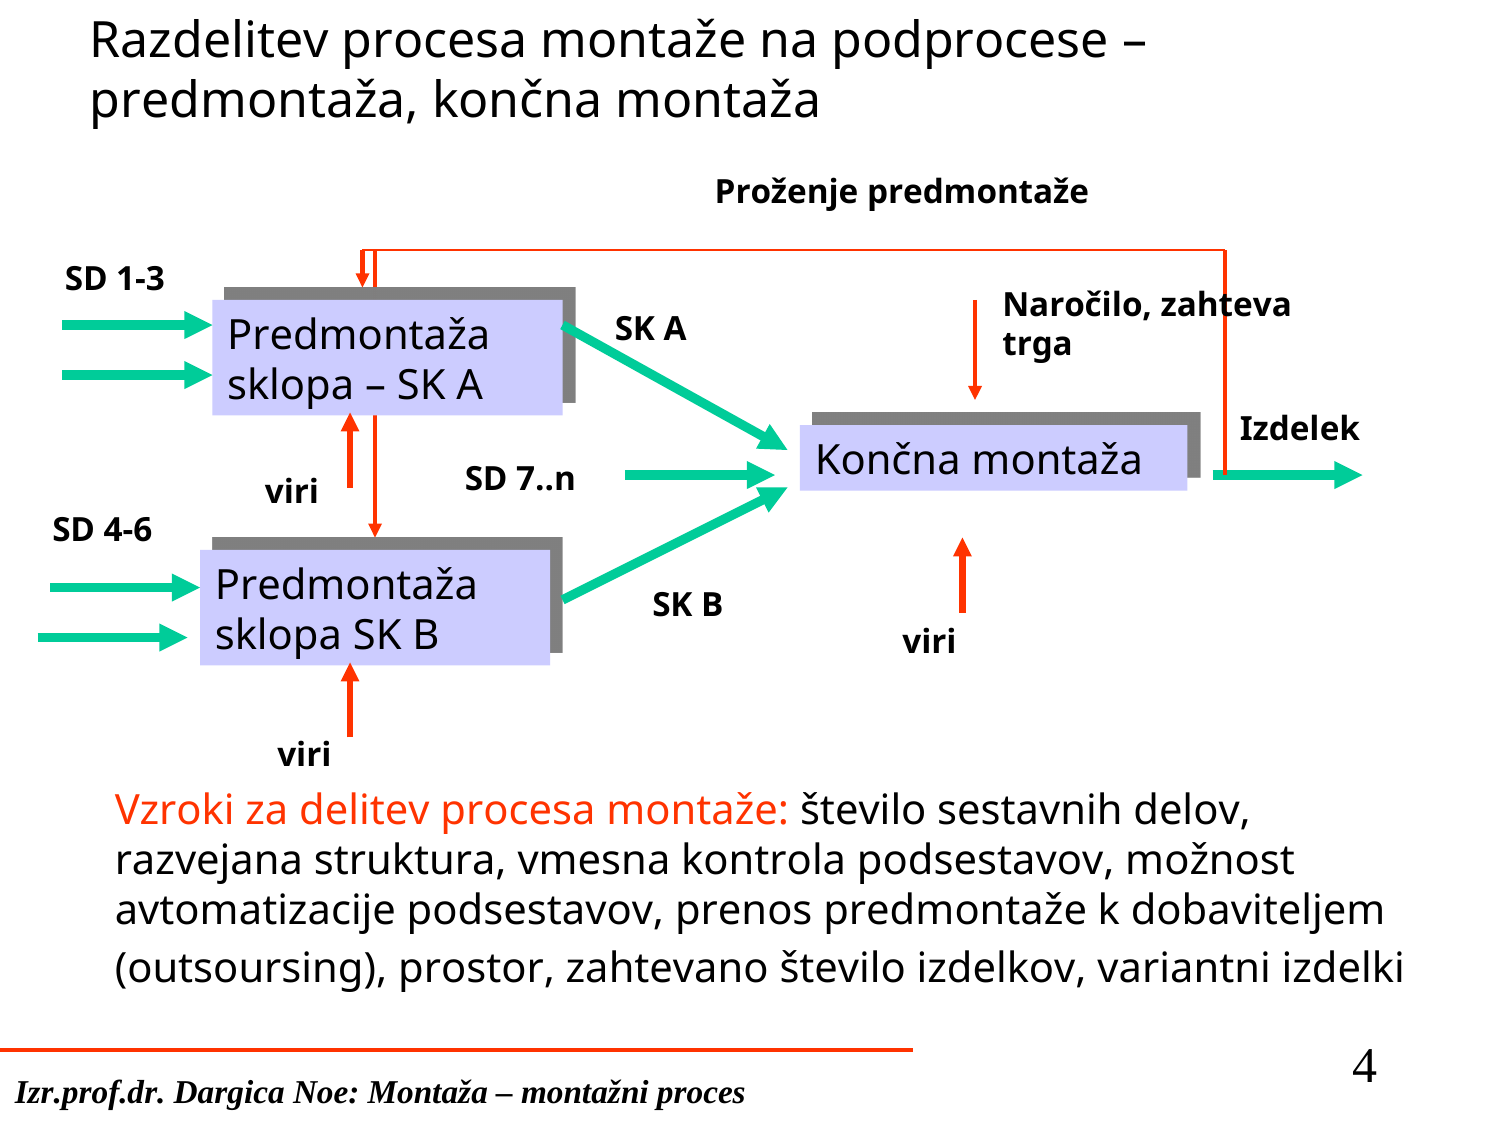

Razdelitev procesa montaže na podprocese – predmontaža, končna montaža
Proženje predmontaže
SD 1-3
Naročilo, zahteva trga
Predmontaža sklopa – SK A
SK A
Izdelek
Končna montaža
SD 7..n
viri
SD 4-6
Predmontaža sklopa SK B
SK B
viri
viri
Vzroki za delitev procesa montaže: število sestavnih delov, razvejana struktura, vmesna kontrola podsestavov, možnost avtomatizacije podsestavov, prenos predmontaže k dobaviteljem (outsoursing), prostor, zahtevano število izdelkov, variantni izdelki
4